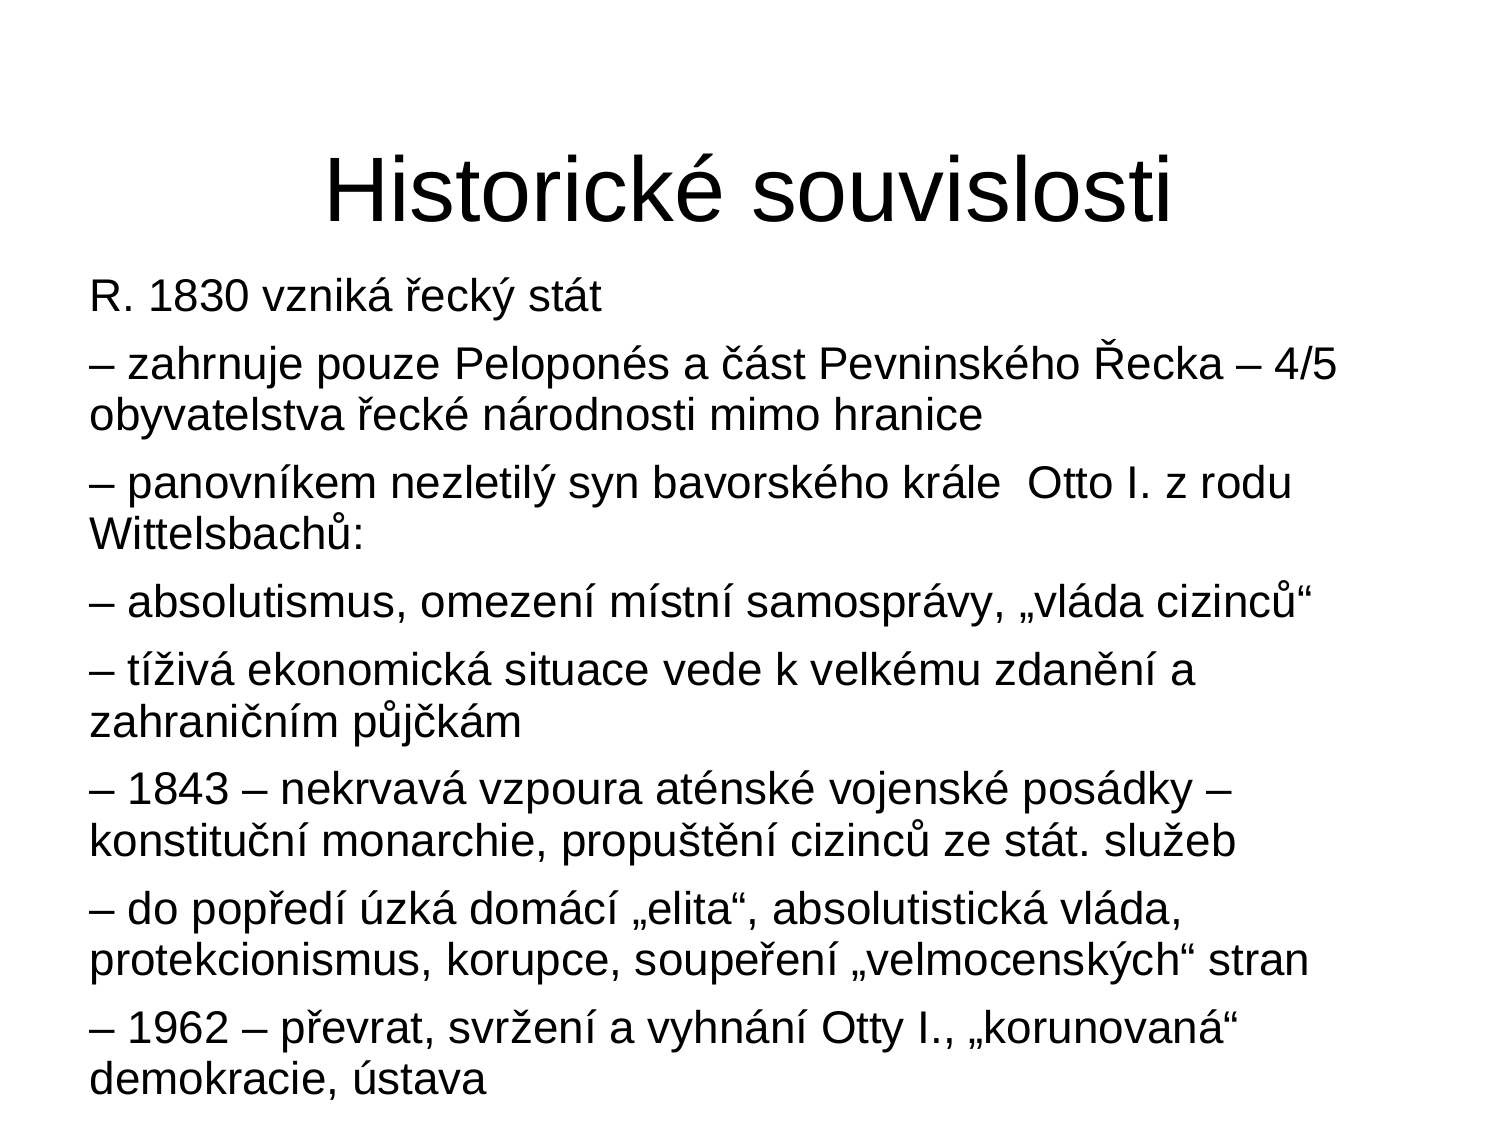

# Historické souvislosti
R. 1830 vzniká řecký stát
– zahrnuje pouze Peloponés a část Pevninského Řecka – 4/5 obyvatelstva řecké národnosti mimo hranice
– panovníkem nezletilý syn bavorského krále Otto I. z rodu Wittelsbachů:
– absolutismus, omezení místní samosprávy, „vláda cizinců“
– tíživá ekonomická situace vede k velkému zdanění a zahraničním půjčkám
– 1843 – nekrvavá vzpoura aténské vojenské posádky – konstituční monarchie, propuštění cizinců ze stát. služeb
– do popředí úzká domácí „elita“, absolutistická vláda, protekcionismus, korupce, soupeření „velmocenských“ stran
– 1962 – převrat, svržení a vyhnání Otty I., „korunovaná“ demokracie, ústava
– Jiří I. z glücksburské dynastie (Dánsko)